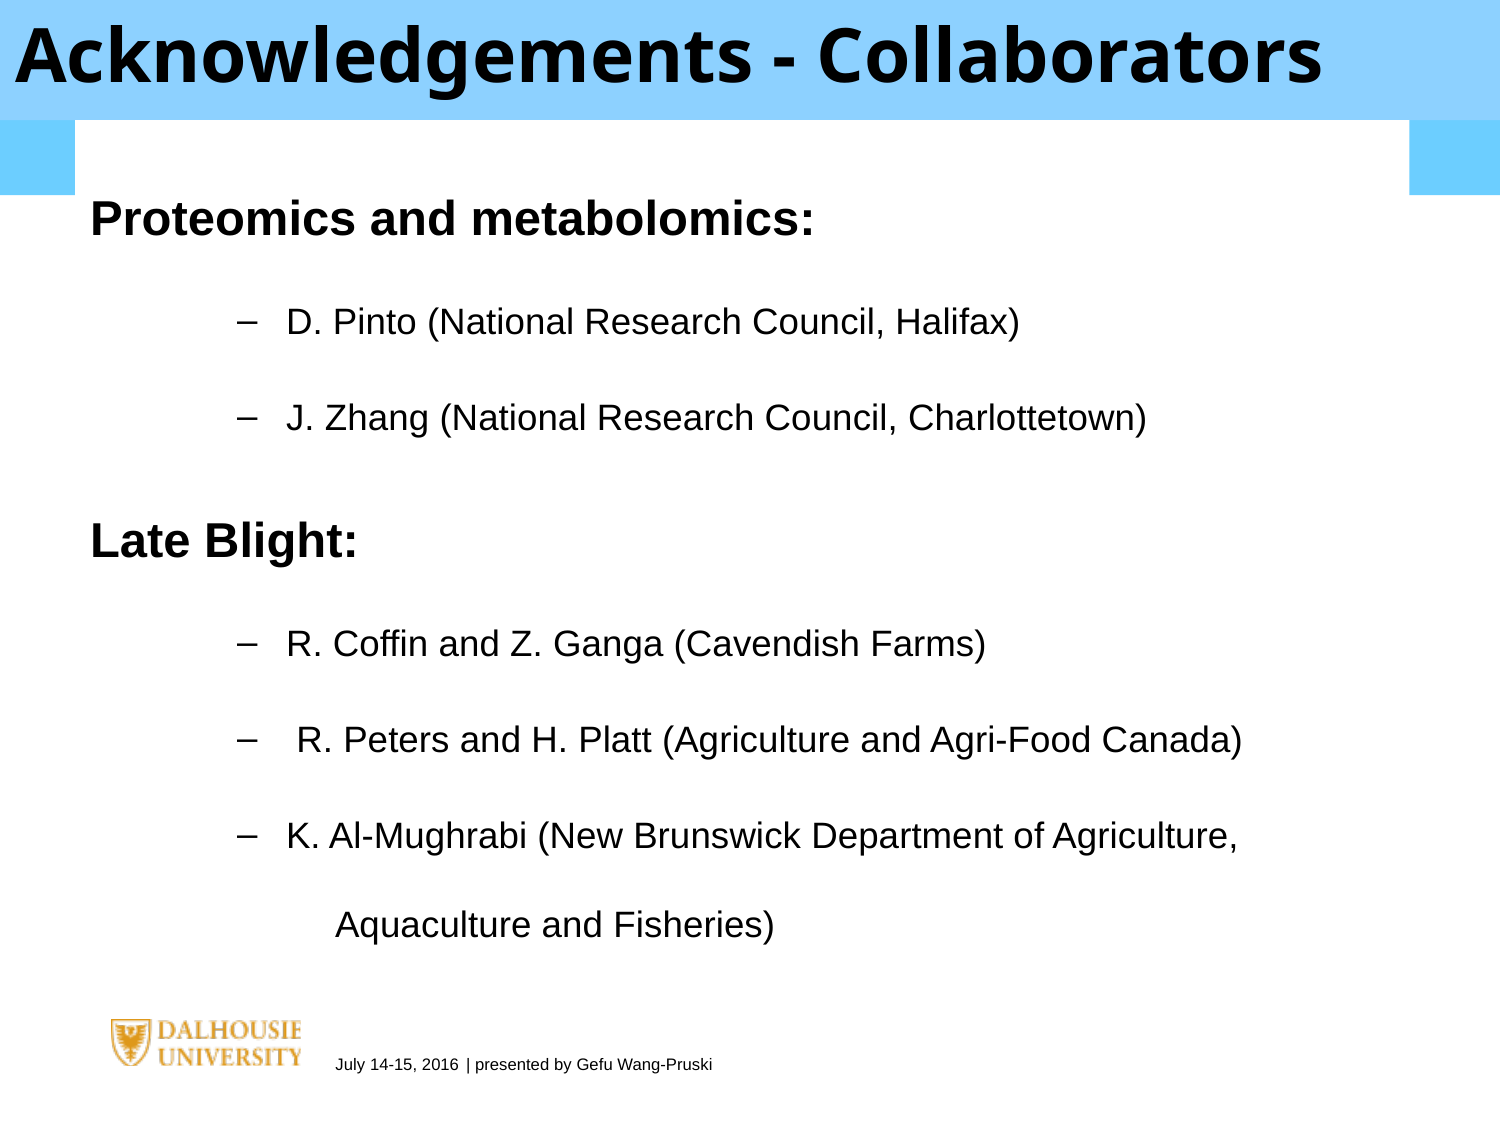

# Acknowledgements - Collaborators
Proteomics and metabolomics:
D. Pinto (National Research Council, Halifax)
J. Zhang (National Research Council, Charlottetown)
Late Blight:
R. Coffin and Z. Ganga (Cavendish Farms)
 R. Peters and H. Platt (Agriculture and Agri-Food Canada)
K. Al-Mughrabi (New Brunswick Department of Agriculture, Aquaculture and Fisheries)